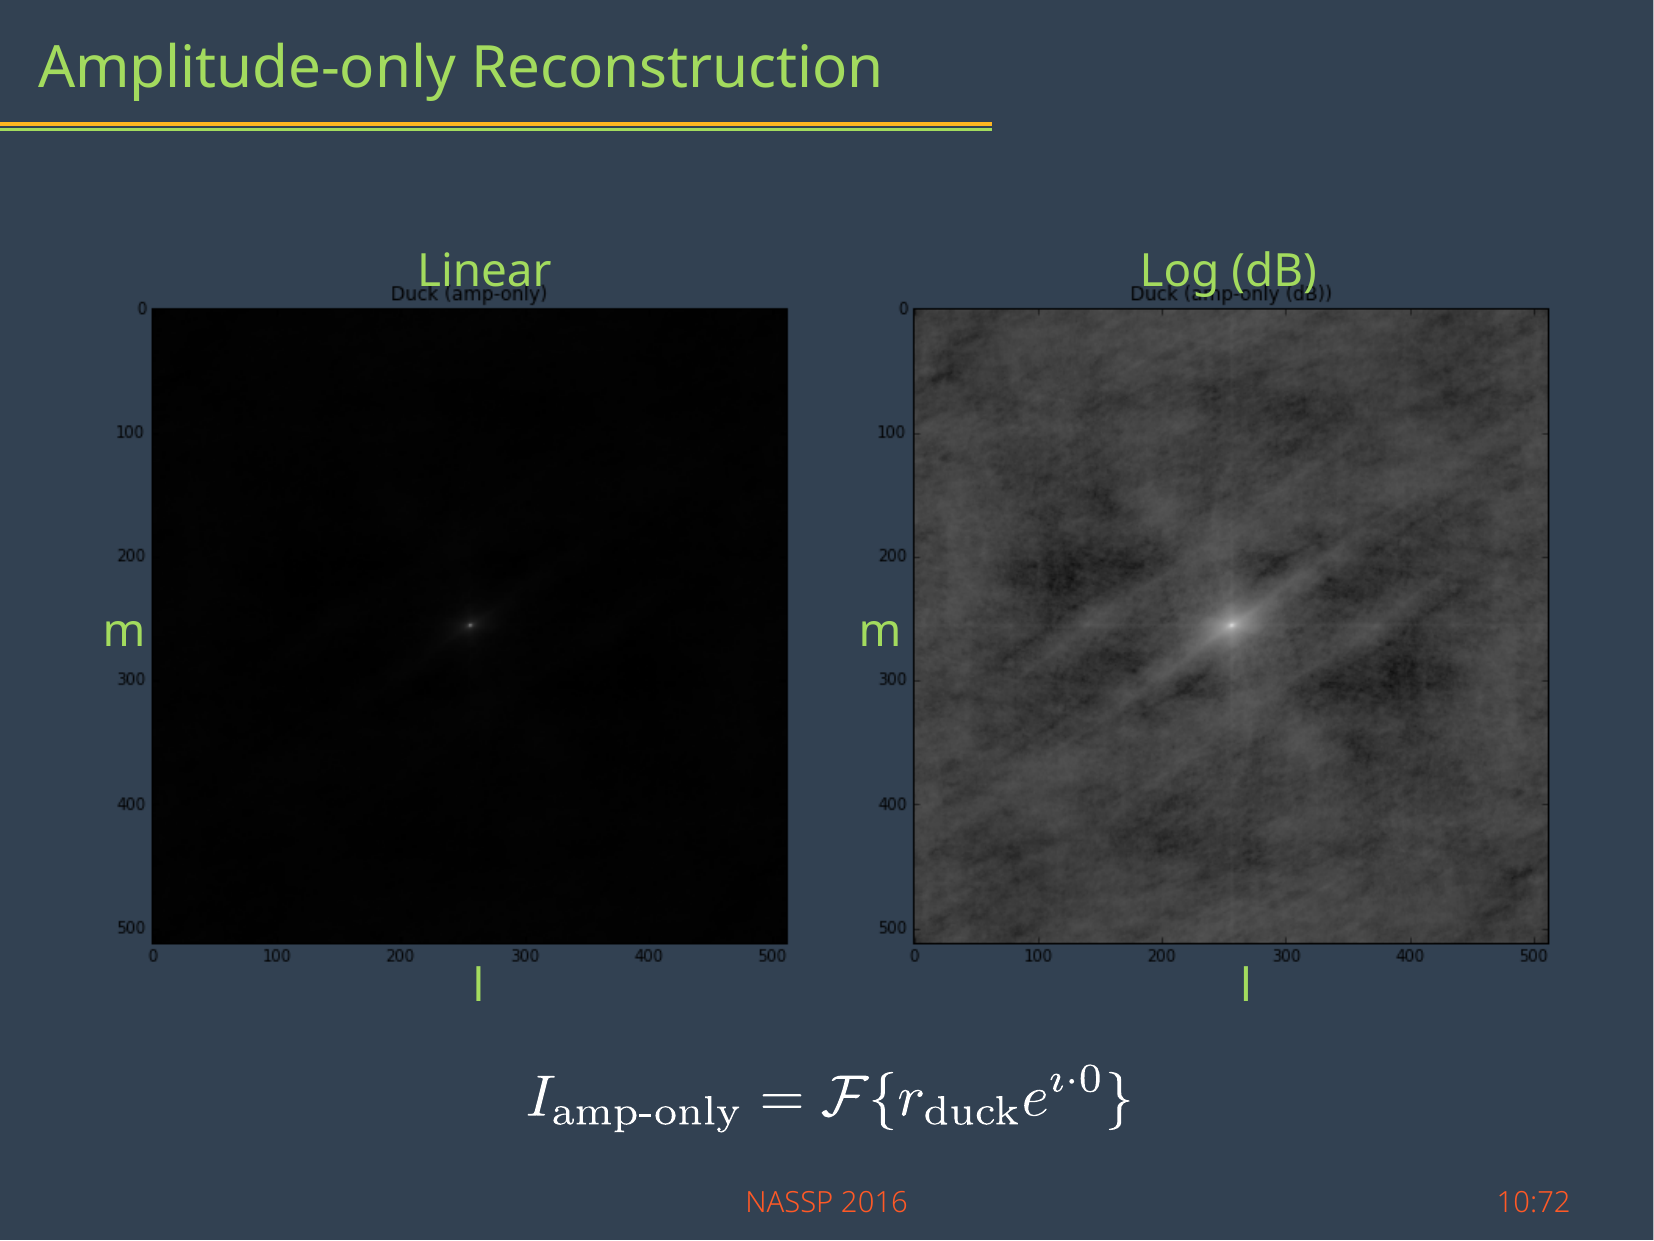

Amplitude-only Reconstruction
Linear
Log (dB)
m
m
l
l
NASSP 2016
10